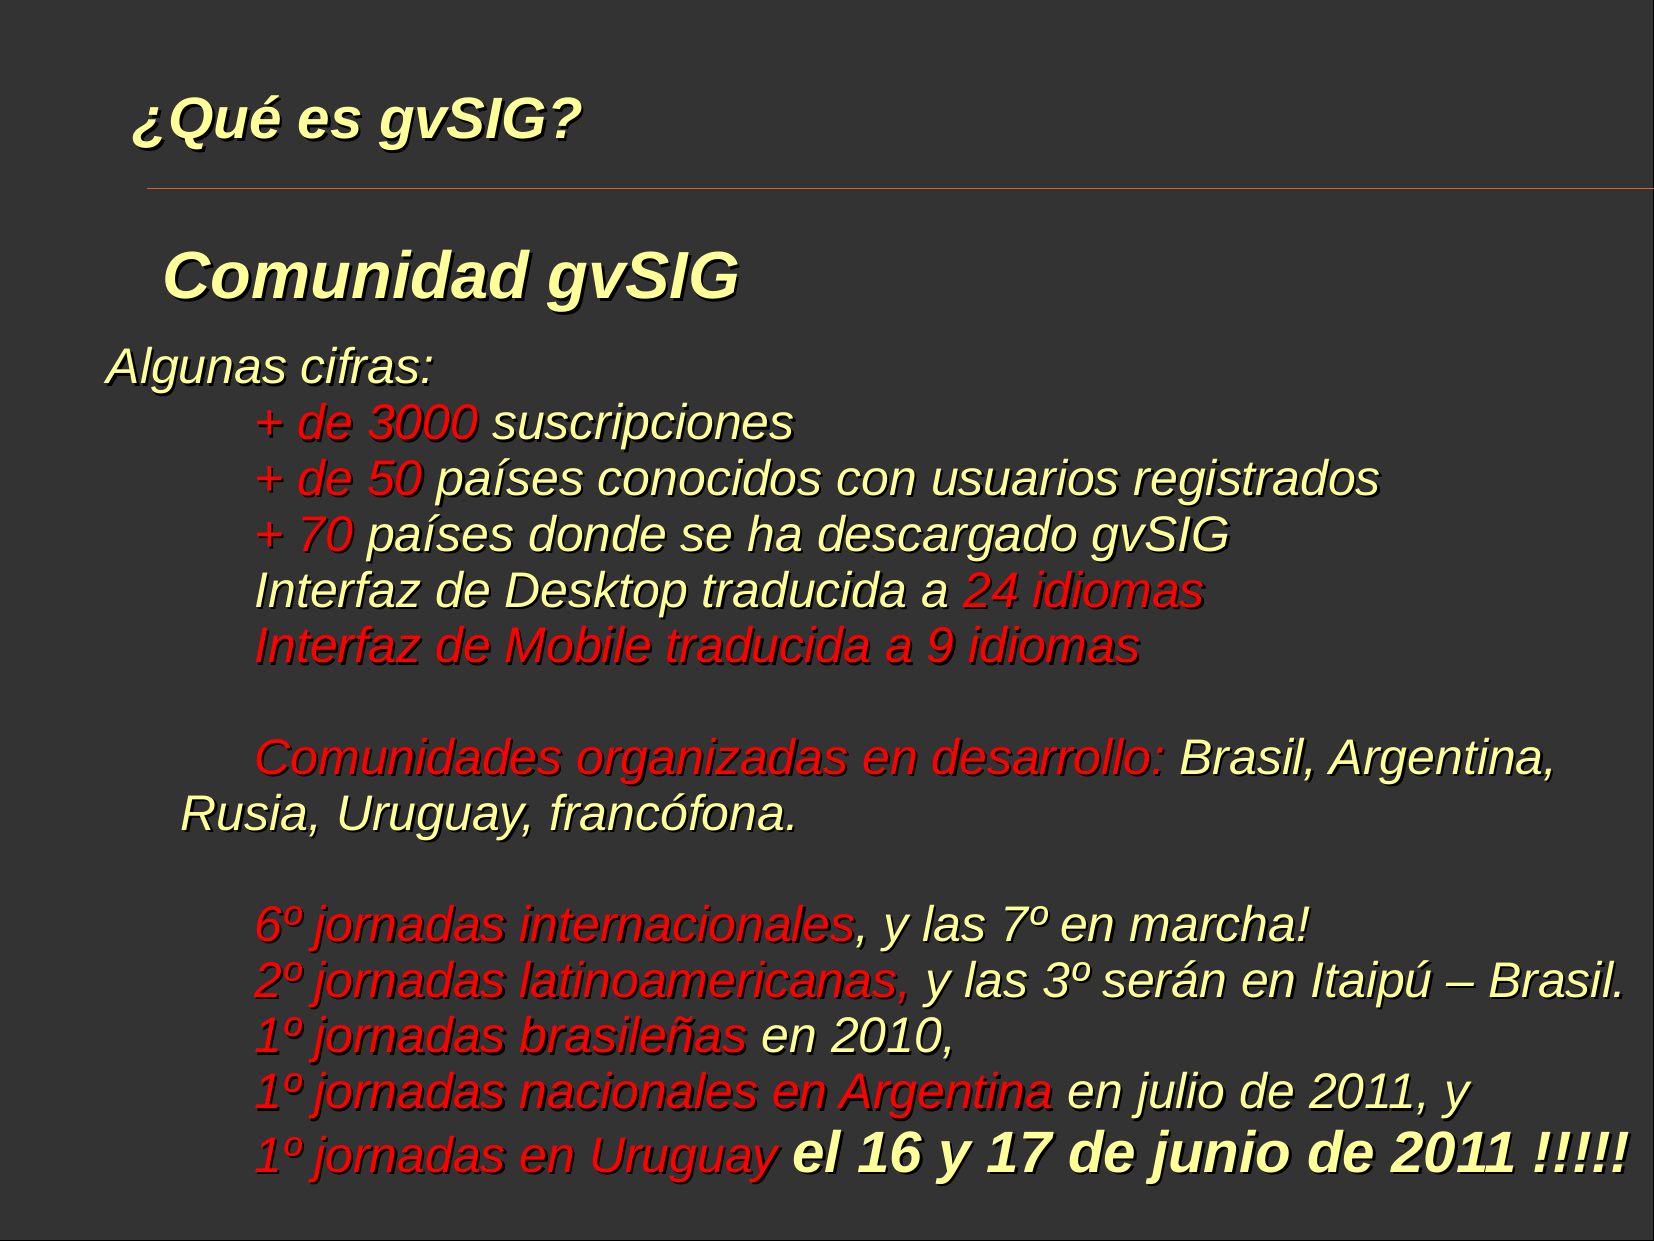

¿Qué es gvSIG?
Comunidad gvSIG
Algunas cifras:
		+ de 3000 suscripciones
		+ de 50 países conocidos con usuarios registrados
		+ 70 países donde se ha descargado gvSIG
		Interfaz de Desktop traducida a 24 idiomas
		Interfaz de Mobile traducida a 9 idiomas
		Comunidades organizadas en desarrollo: Brasil, Argentina, 			Rusia, Uruguay, francófona.
		6º jornadas internacionales, y las 7º en marcha!
		2º jornadas latinoamericanas, y las 3º serán en Itaipú – Brasil.
		1º jornadas brasileñas en 2010,
		1º jornadas nacionales en Argentina en julio de 2011, y
		1º jornadas en Uruguay el 16 y 17 de junio de 2011 !!!!!